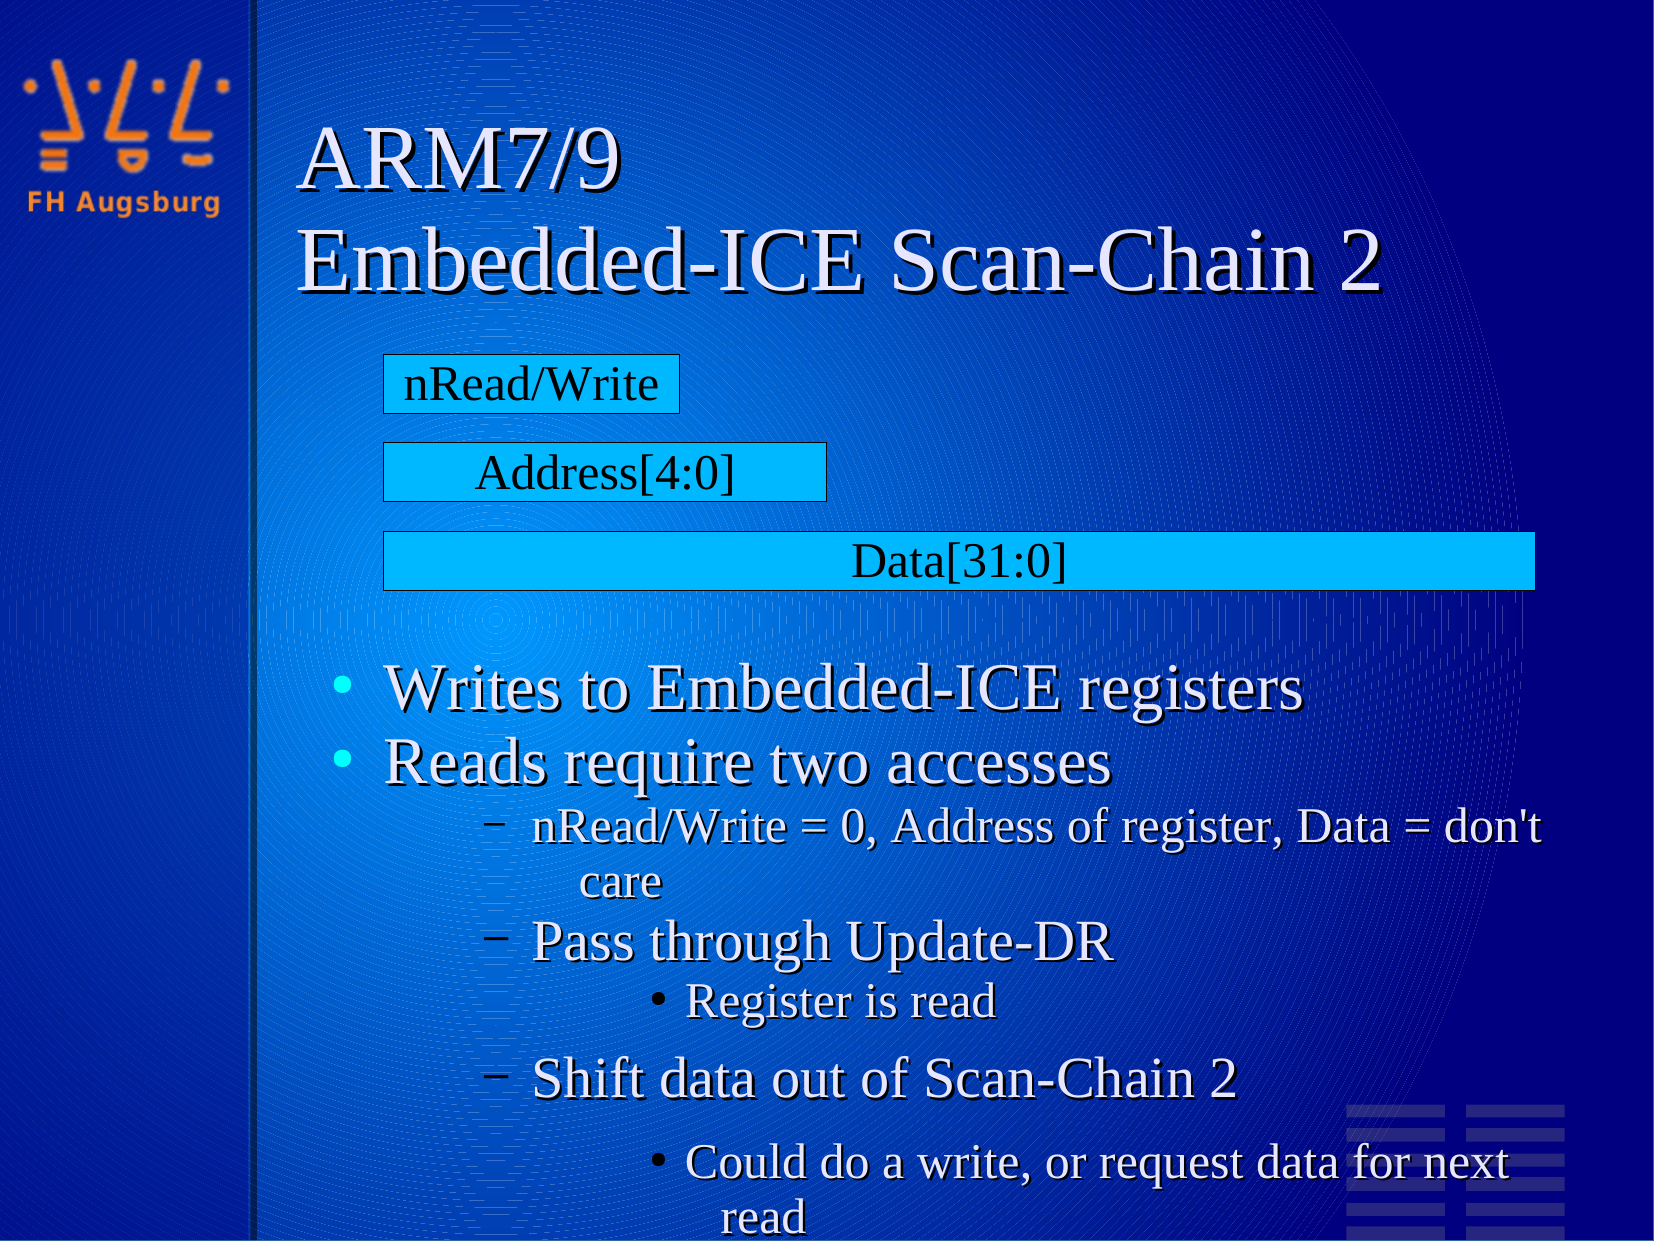

# ARM7/9 Embedded-ICE Scan-Chain 2
nRead/Write
Address[4:0]
Data[31:0]
Writes to Embedded-ICE registers
Reads require two accesses
nRead/Write = 0, Address of register, Data = don't care
Pass through Update-DR
Register is read
Shift data out of Scan-Chain 2
Could do a write, or request data for next read